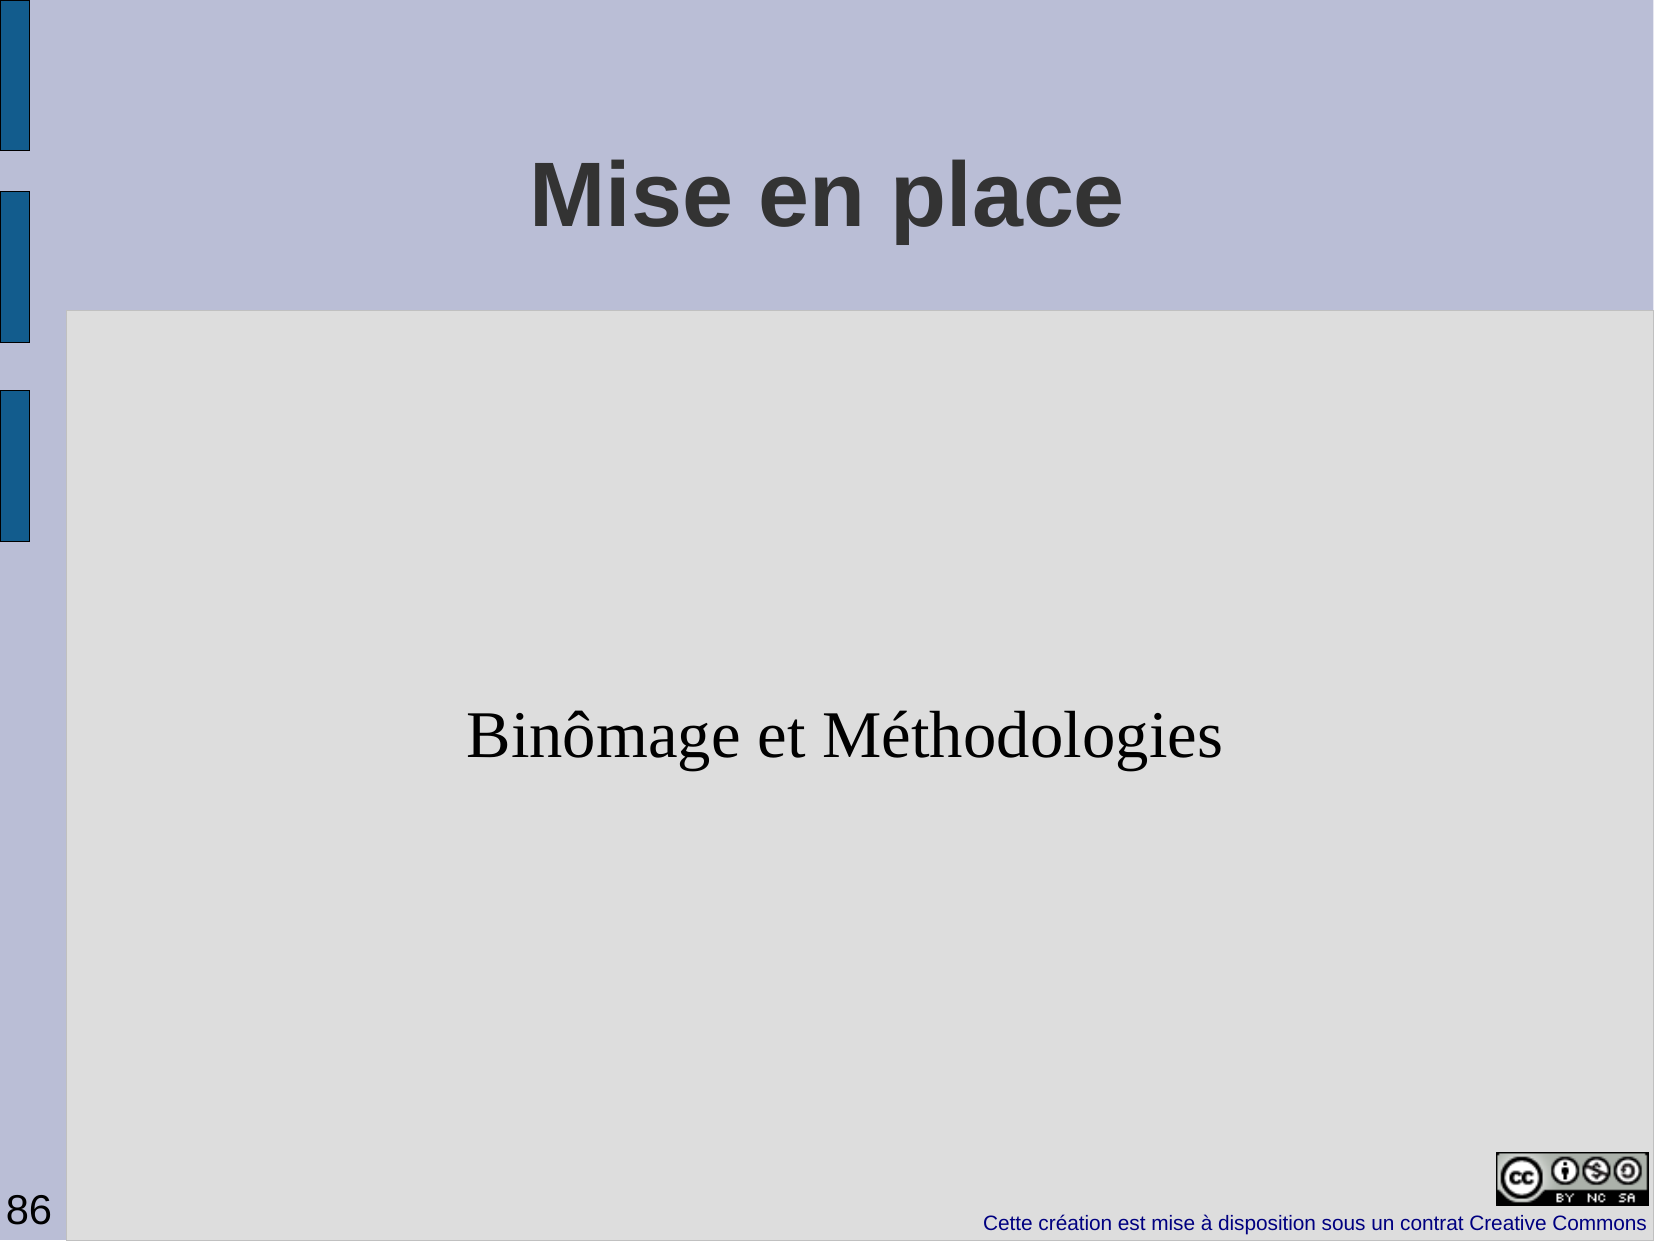

# Mise en place
Binômage et Méthodologies